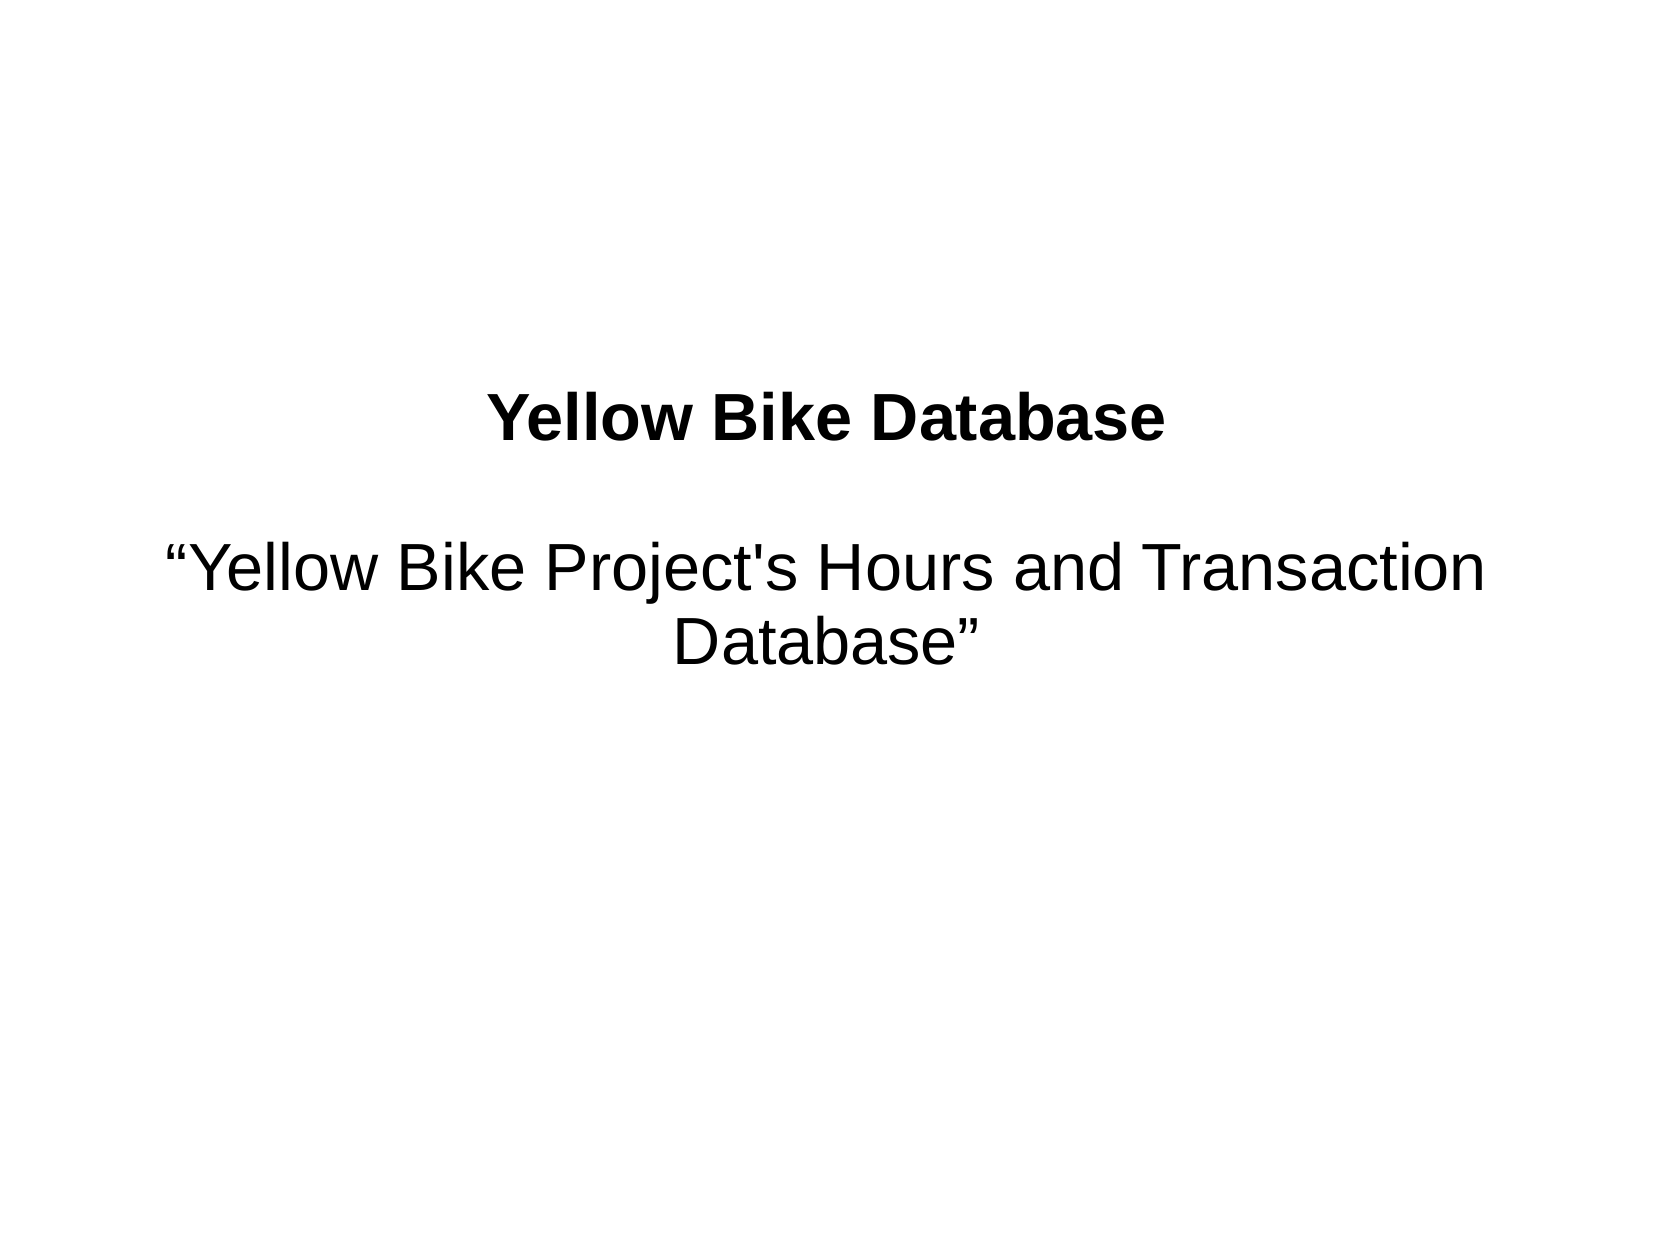

# Yellow Bike Database
“Yellow Bike Project's Hours and Transaction Database”